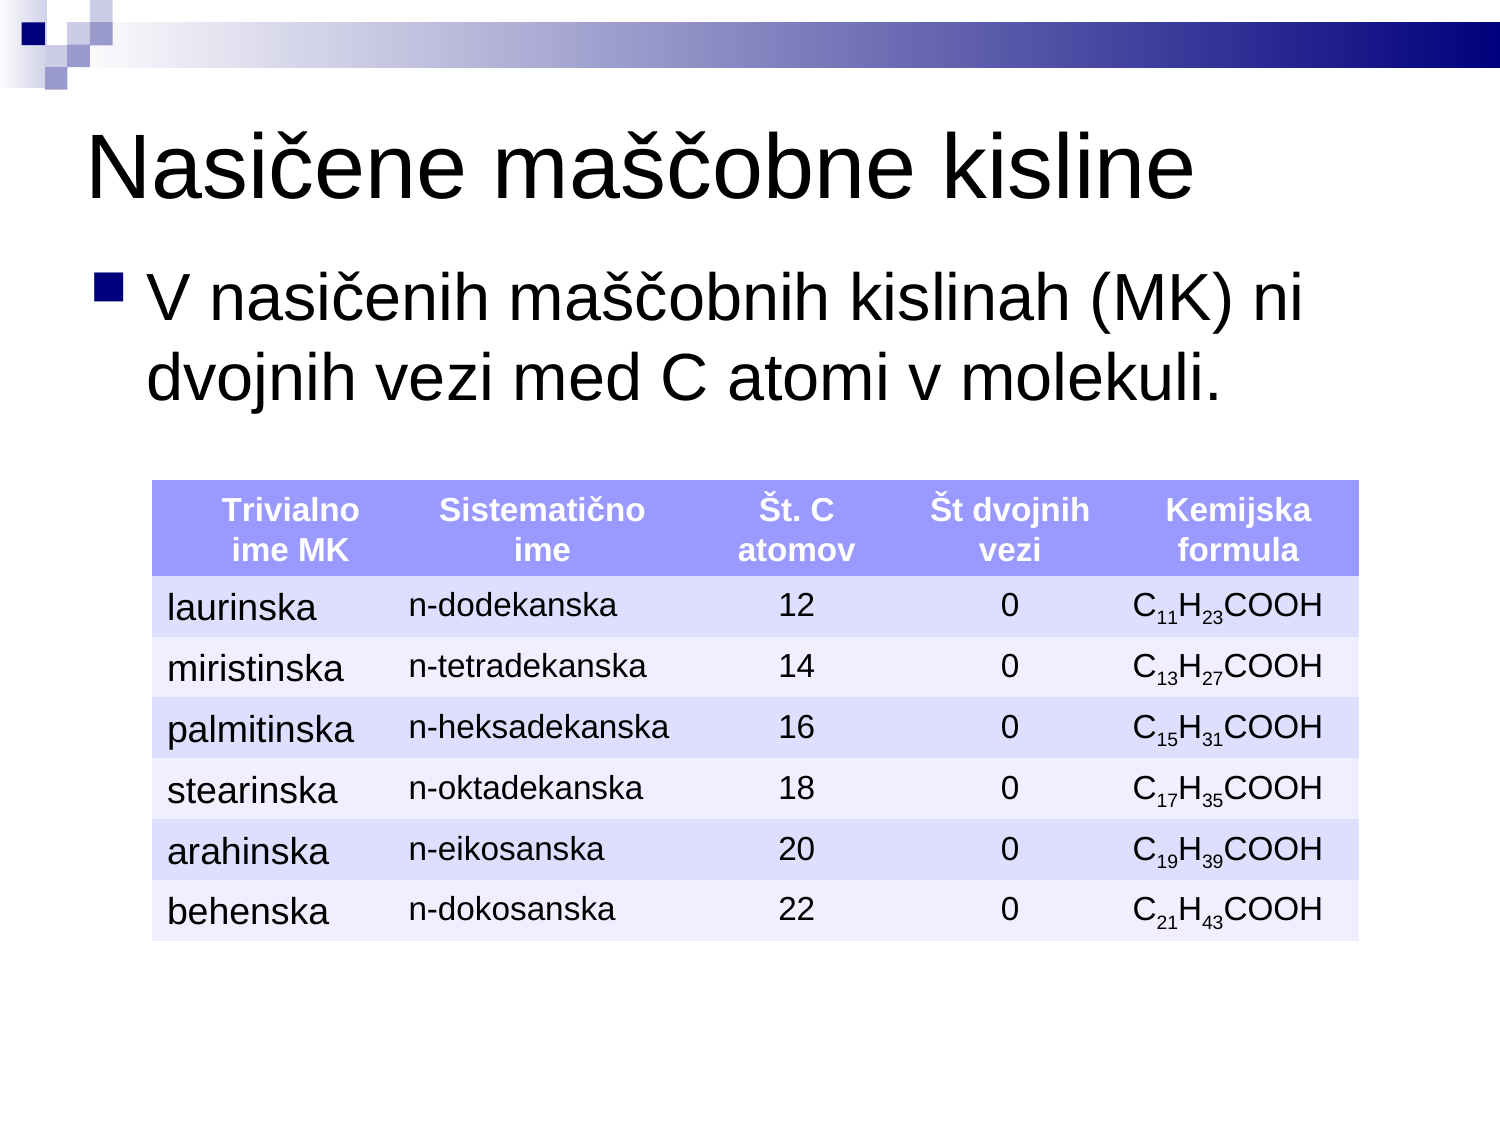

# Nasičene maščobne kisline
V nasičenih maščobnih kislinah (MK) ni dvojnih vezi med C atomi v molekuli.
| Trivialno ime MK | Sistematično ime | Št. C atomov | Št dvojnih vezi | Kemijska formula |
| --- | --- | --- | --- | --- |
| laurinska | n-dodekanska | 12 | 0 | C11H23COOH |
| miristinska | n-tetradekanska | 14 | 0 | C13H27COOH |
| palmitinska | n-heksadekanska | 16 | 0 | C15H31COOH |
| stearinska | n-oktadekanska | 18 | 0 | C17H35COOH |
| arahinska | n-eikosanska | 20 | 0 | C19H39COOH |
| behenska | n-dokosanska | 22 | 0 | C21H43COOH |